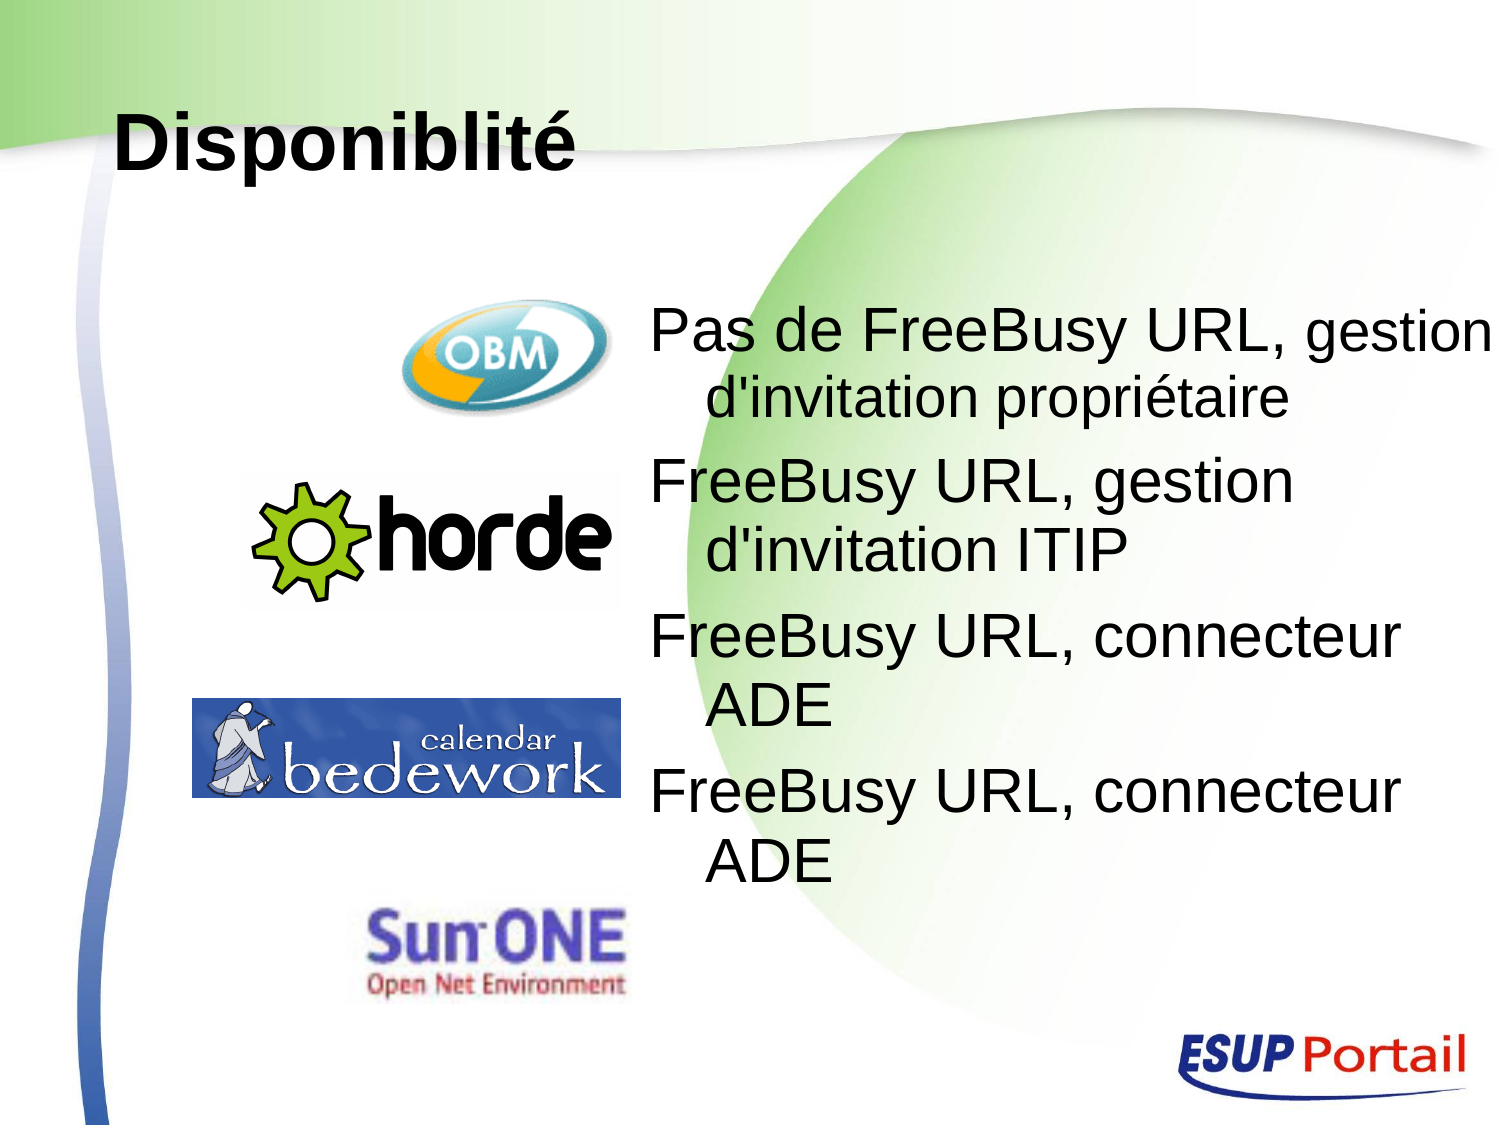

# Disponiblité
Pas de FreeBusy URL, gestion d'invitation propriétaire
FreeBusy URL, gestion d'invitation ITIP
FreeBusy URL, connecteur ADE
FreeBusy URL, connecteur ADE